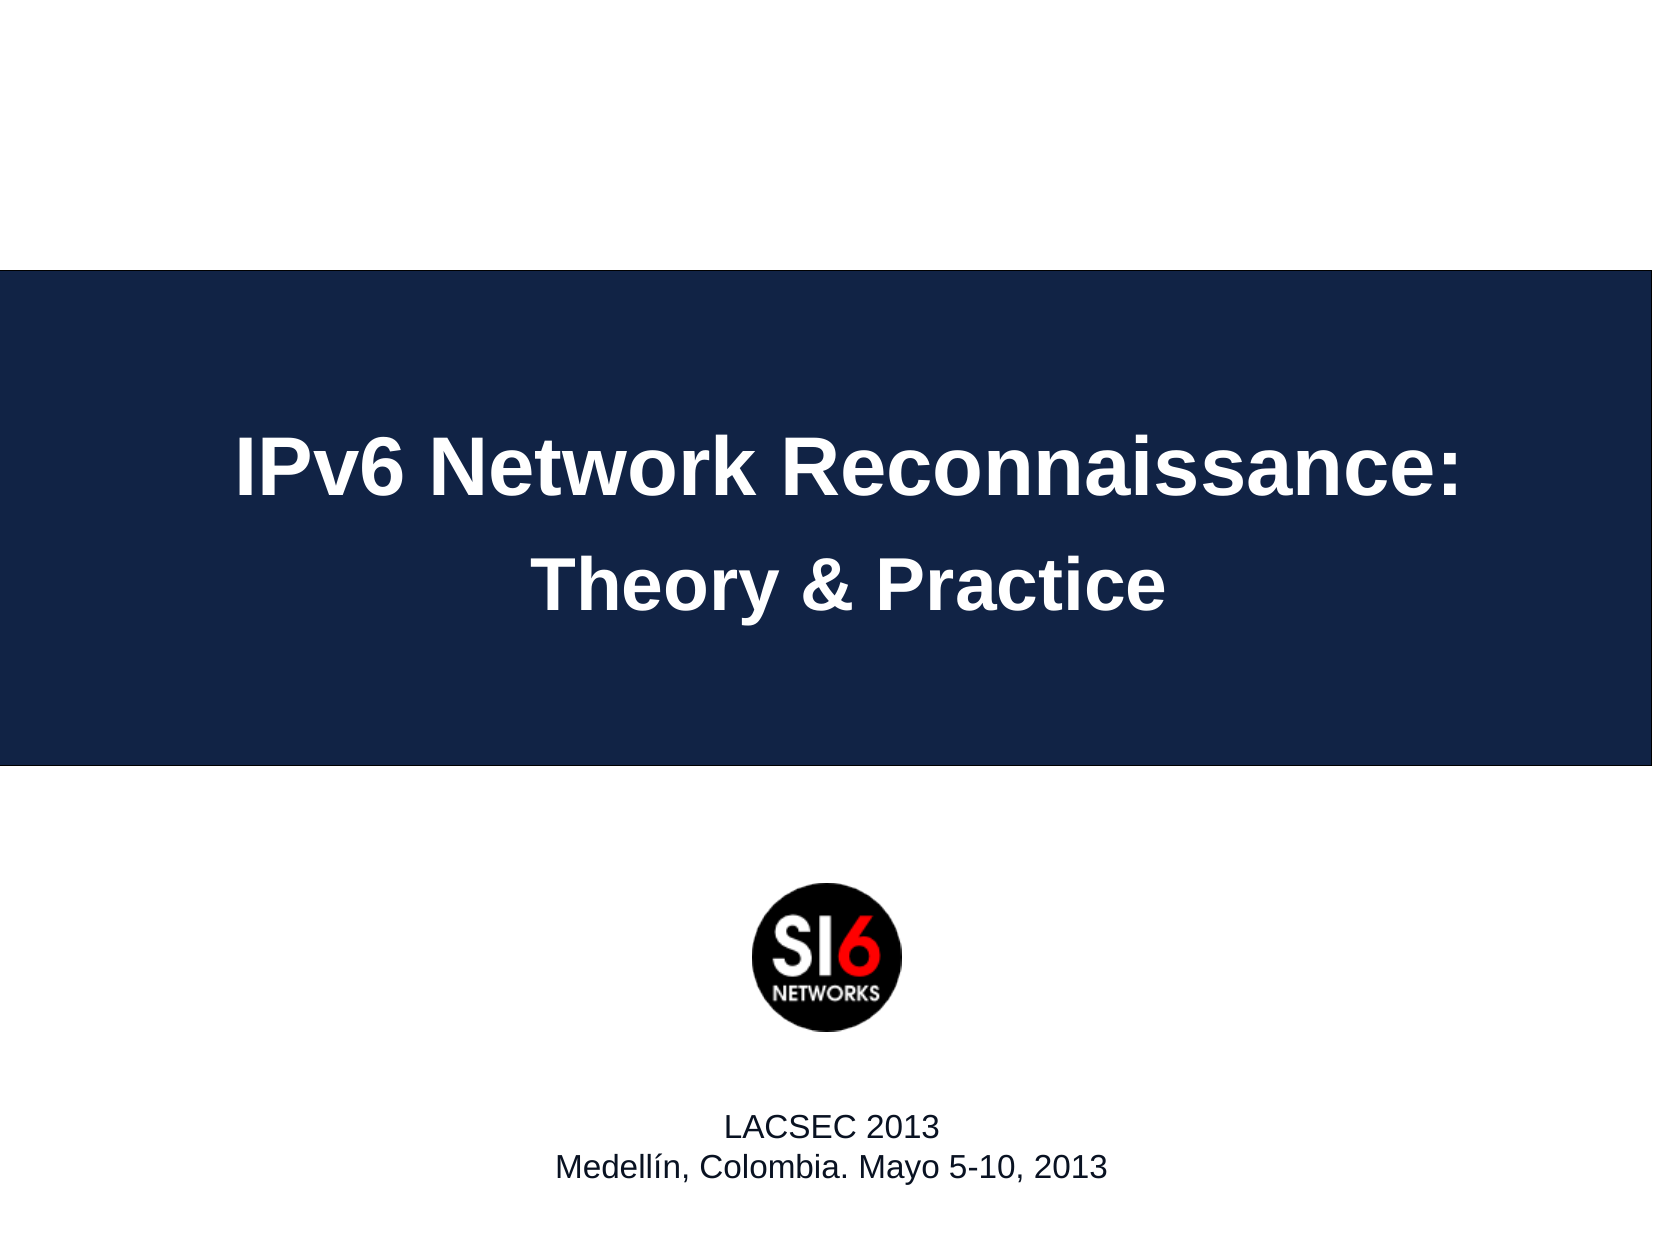

# IPv6 Network Reconnaissance:
Theory & Practice
LACSEC 2013
Medellín, Colombia. Mayo 5-10, 2013